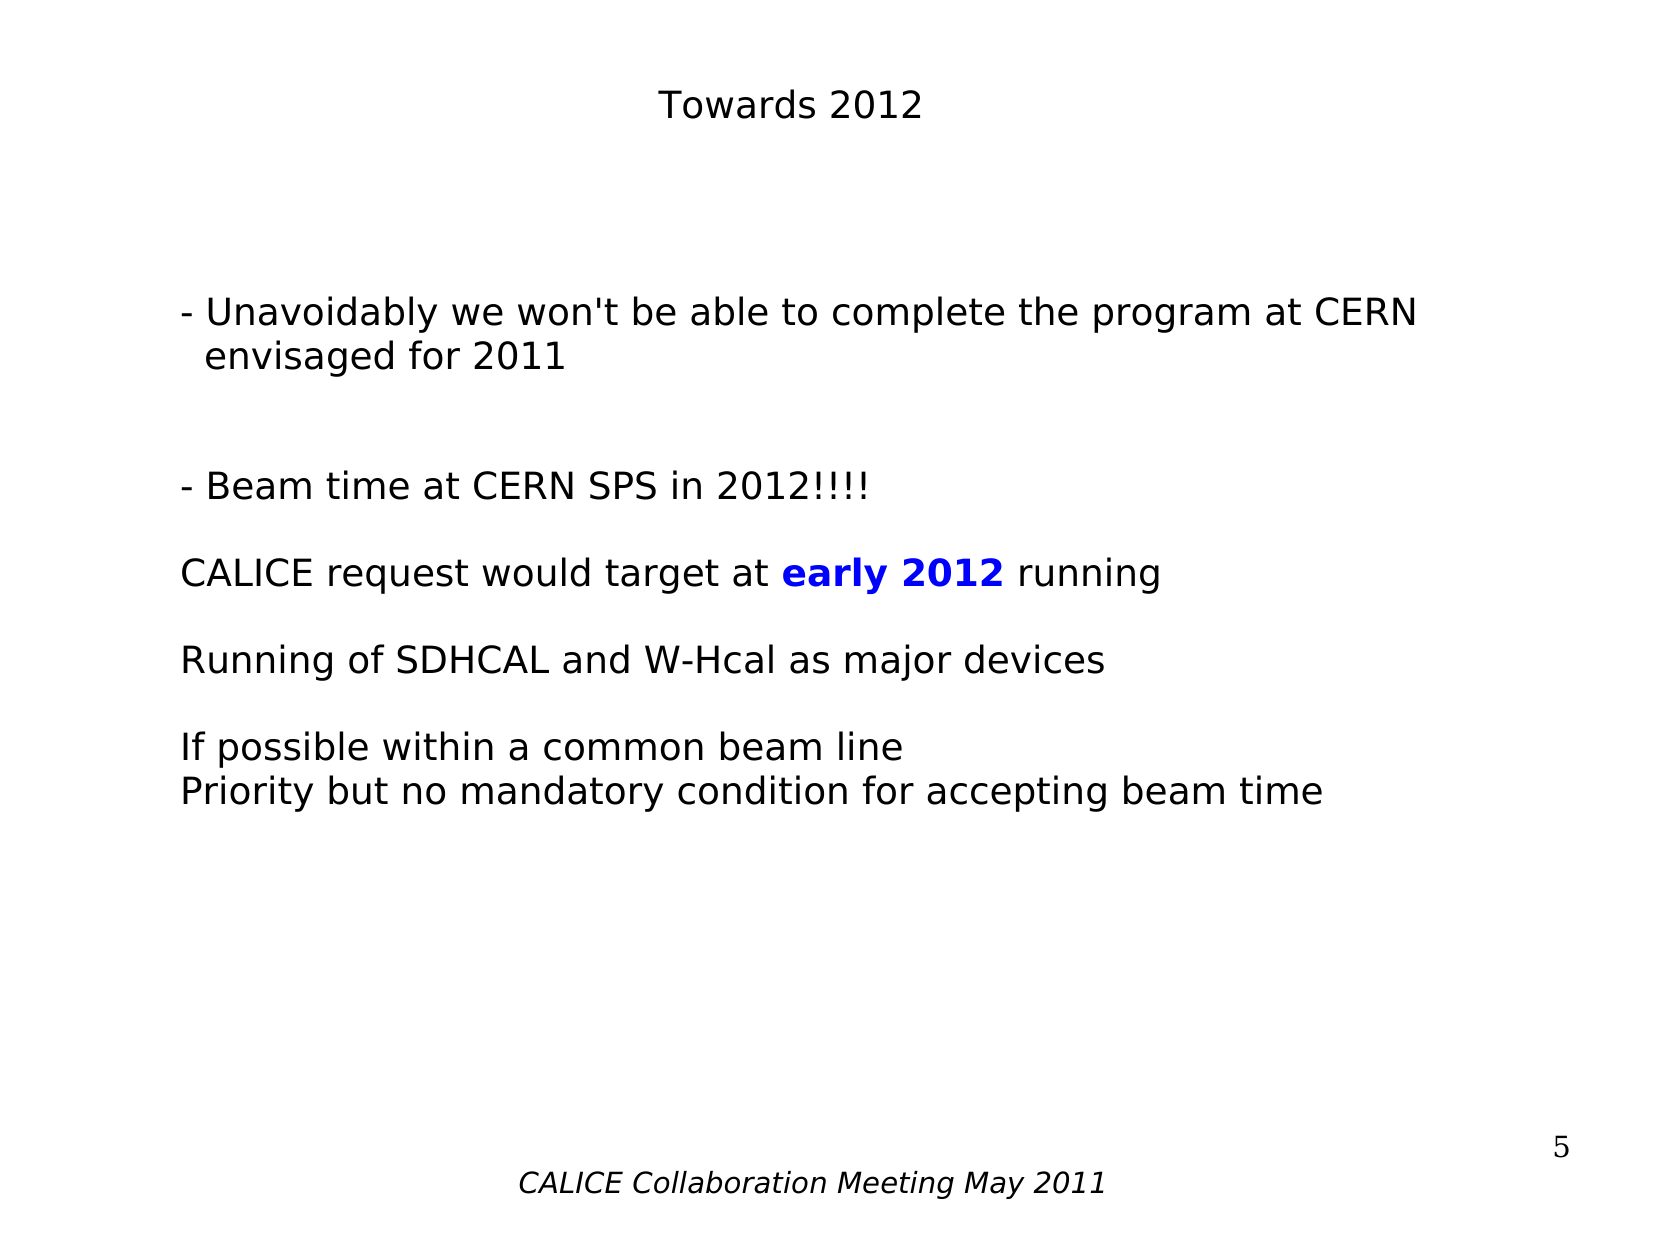

Towards 2012
- Unavoidably we won't be able to complete the program at CERN
 envisaged for 2011
- Beam time at CERN SPS in 2012!!!!
CALICE request would target at early 2012 running
Running of SDHCAL and W-Hcal as major devices
If possible within a common beam line
Priority but no mandatory condition for accepting beam time
5